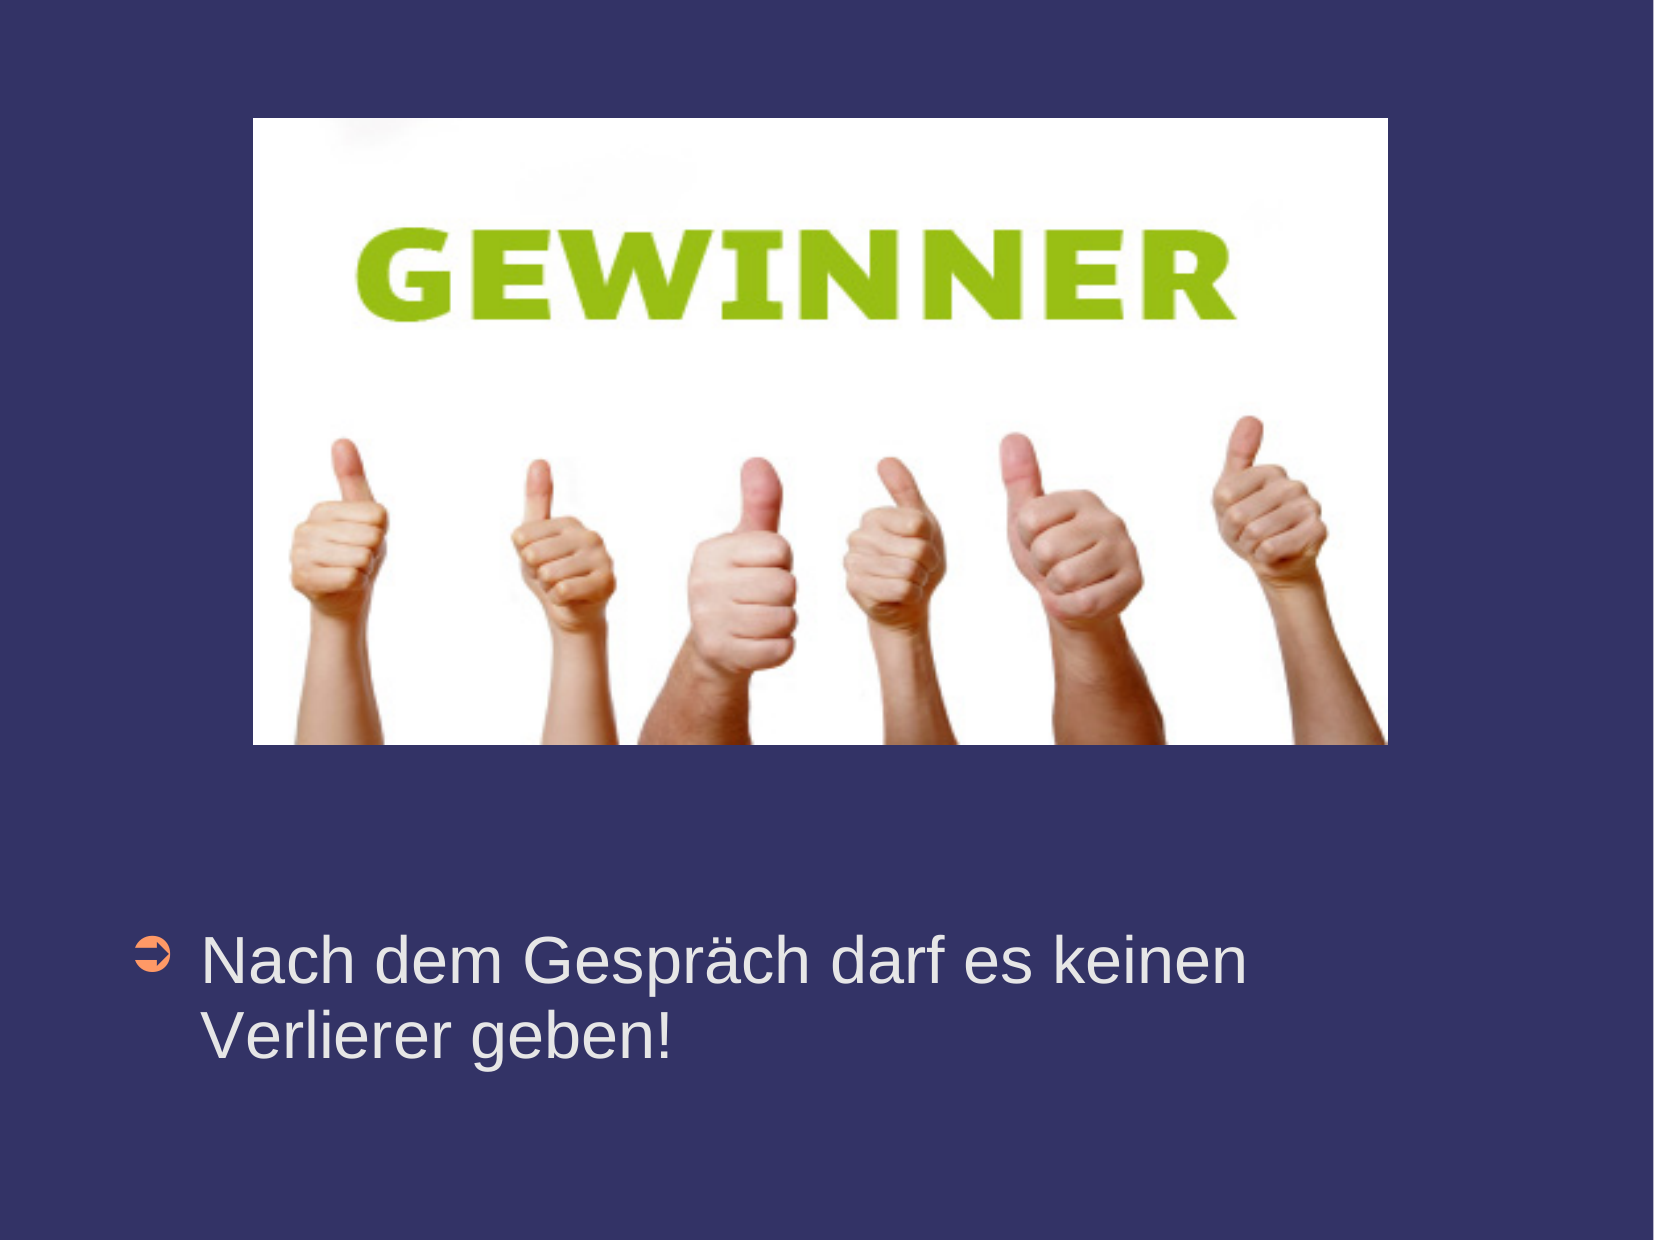

# Nach dem Gespräch darf es keinen Verlierer geben!